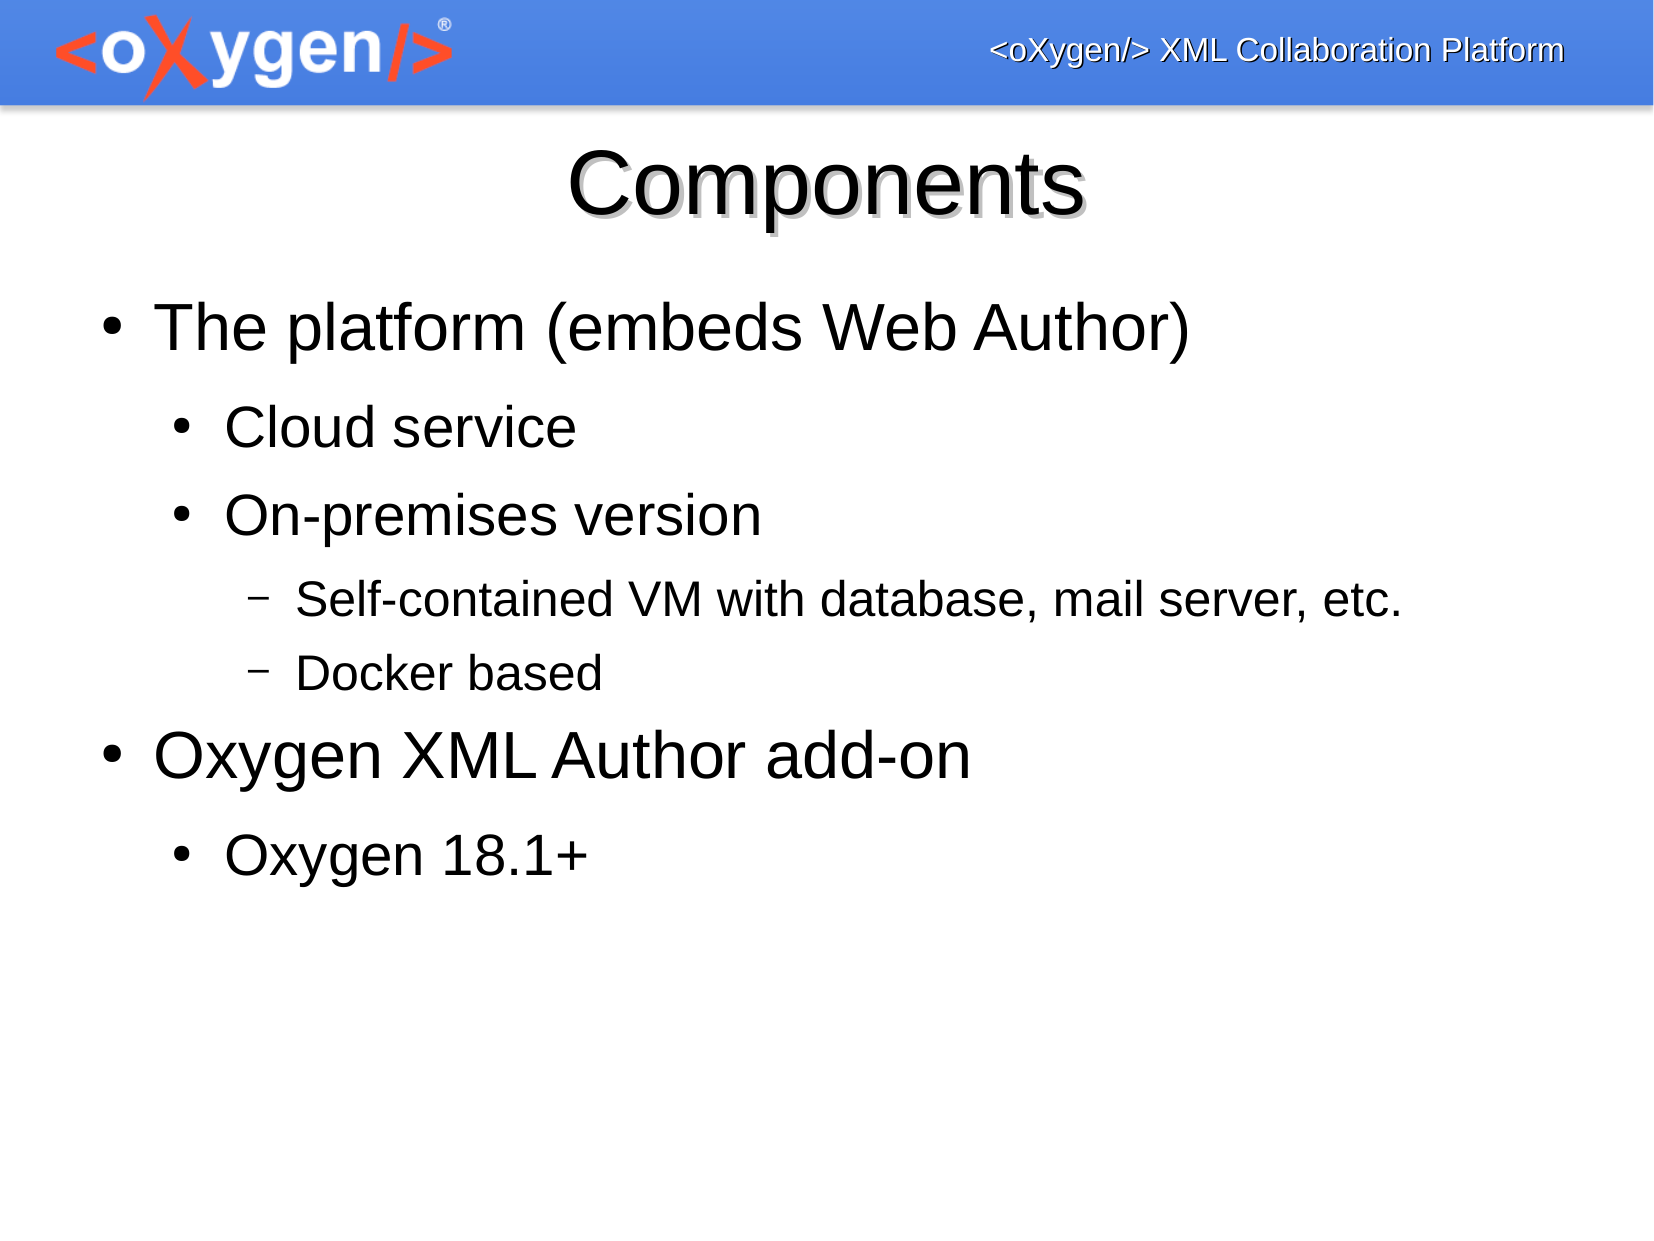

# Components
The platform (embeds Web Author)
Cloud service
On-premises version
Self-contained VM with database, mail server, etc.
Docker based
Oxygen XML Author add-on
Oxygen 18.1+